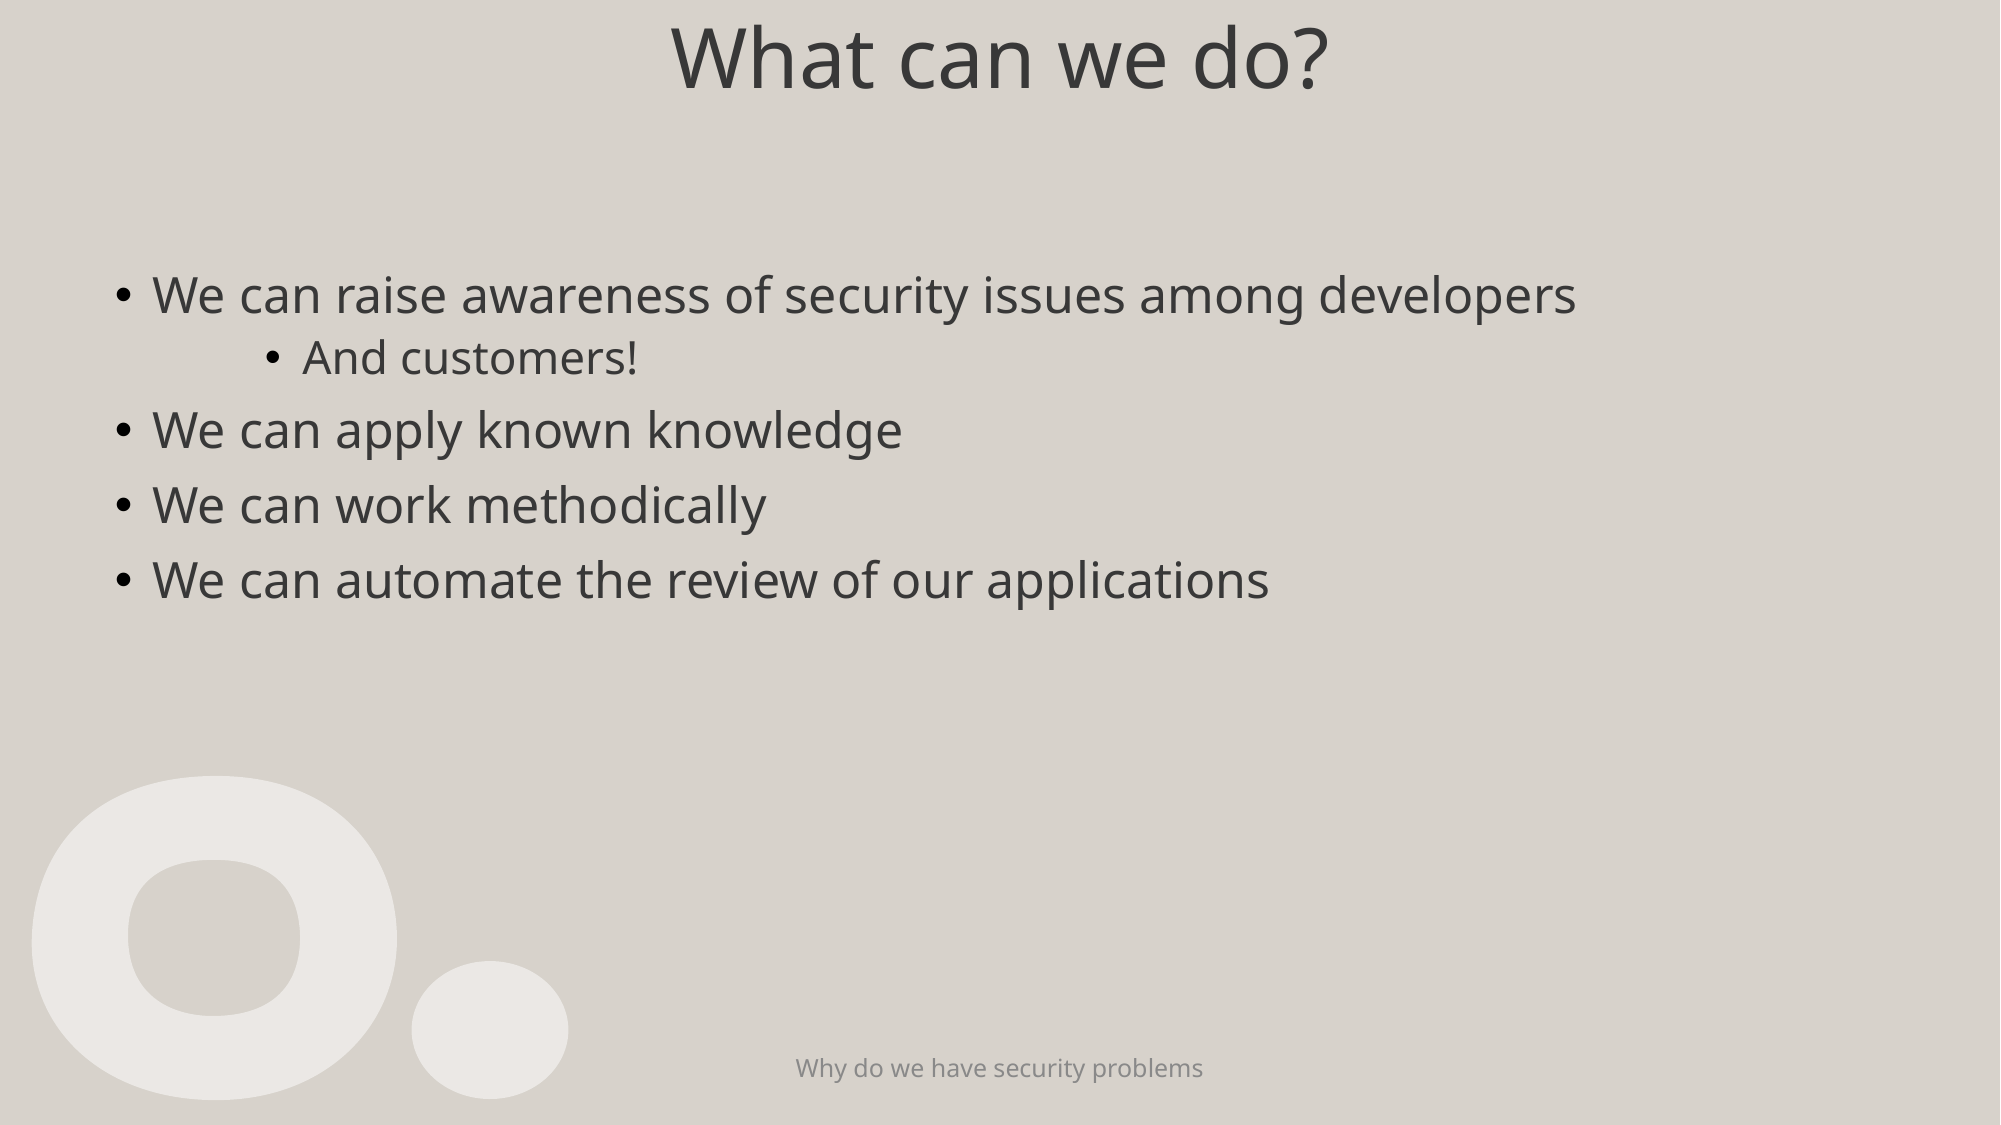

What can we do?
# We can raise awareness of security issues among developers
And customers!
We can apply known knowledge
We can work methodically
We can automate the review of our applications
Why do we have security problems